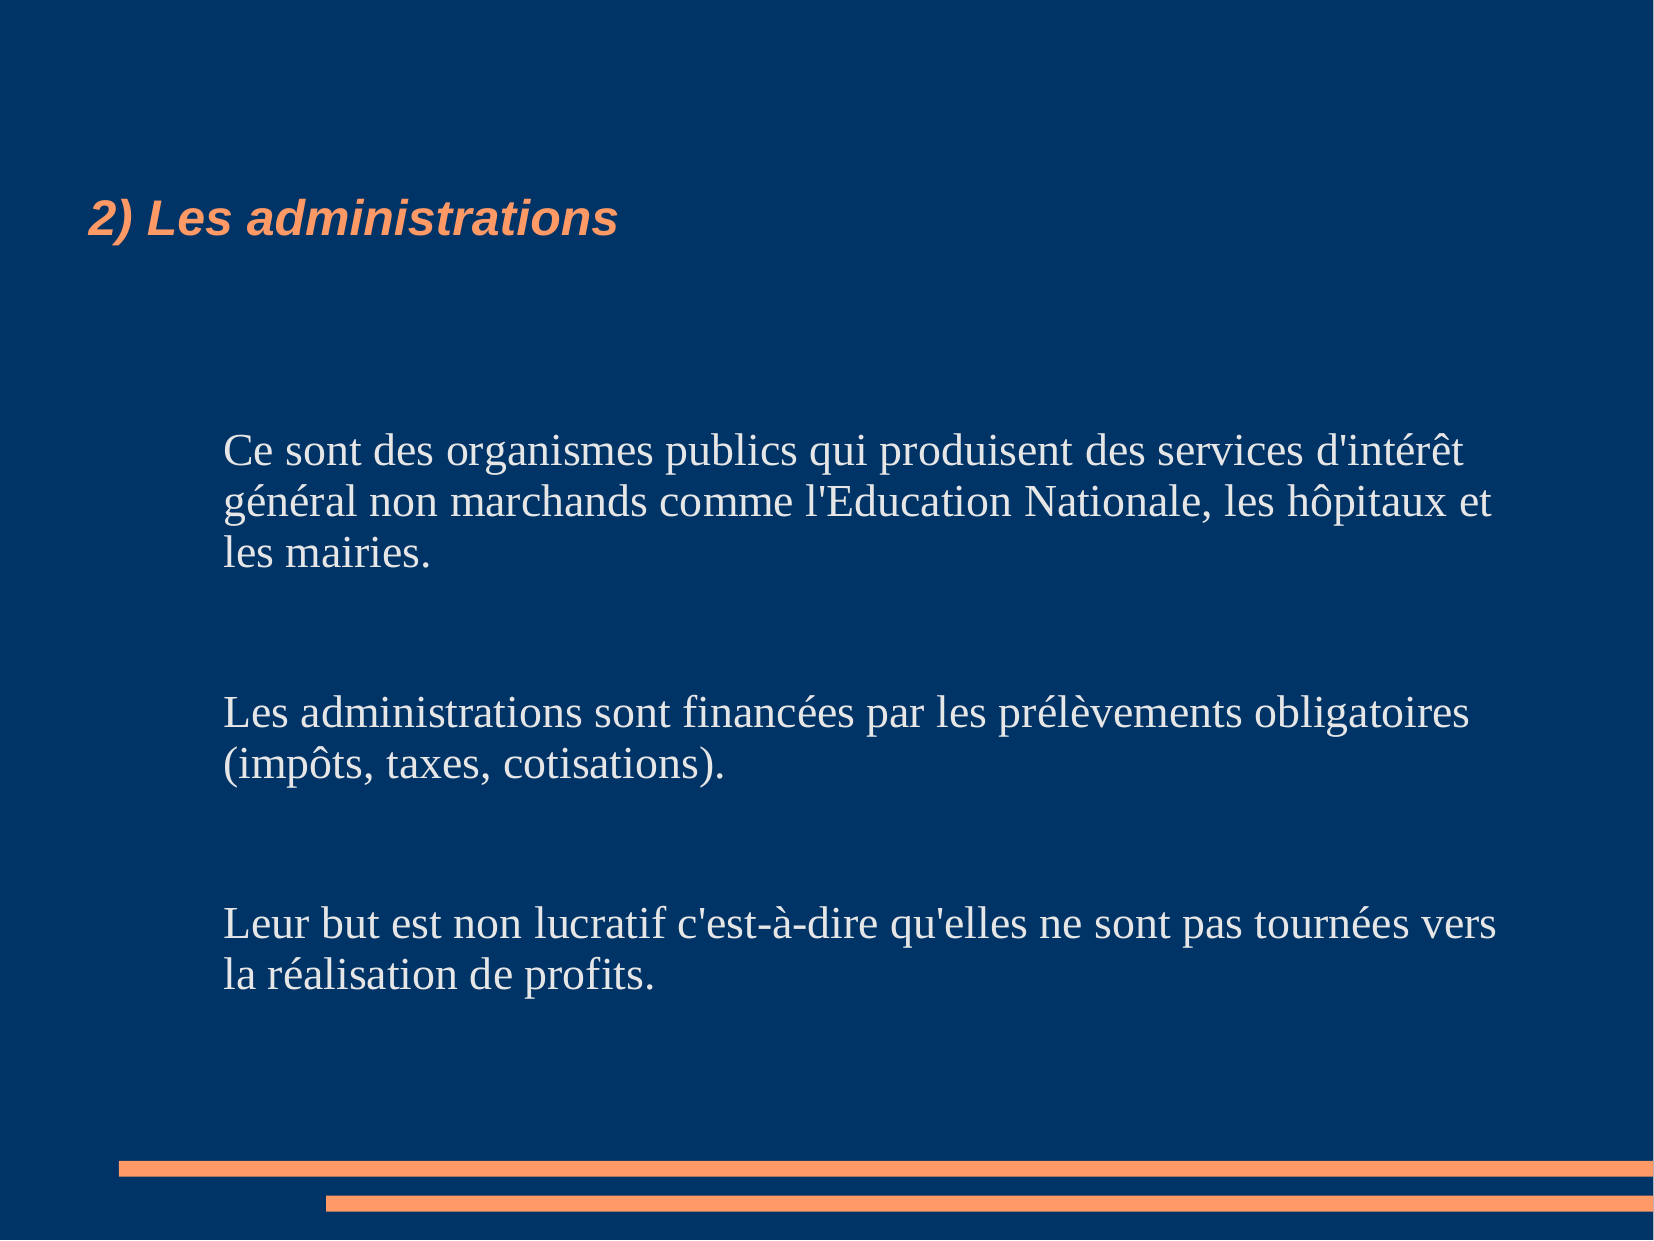

# 2) Les administrations
Ce sont des organismes publics qui produisent des services d'intérêt général non marchands comme l'Education Nationale, les hôpitaux et les mairies.
Les administrations sont financées par les prélèvements obligatoires (impôts, taxes, cotisations).
Leur but est non lucratif c'est-à-dire qu'elles ne sont pas tournées vers la réalisation de profits.